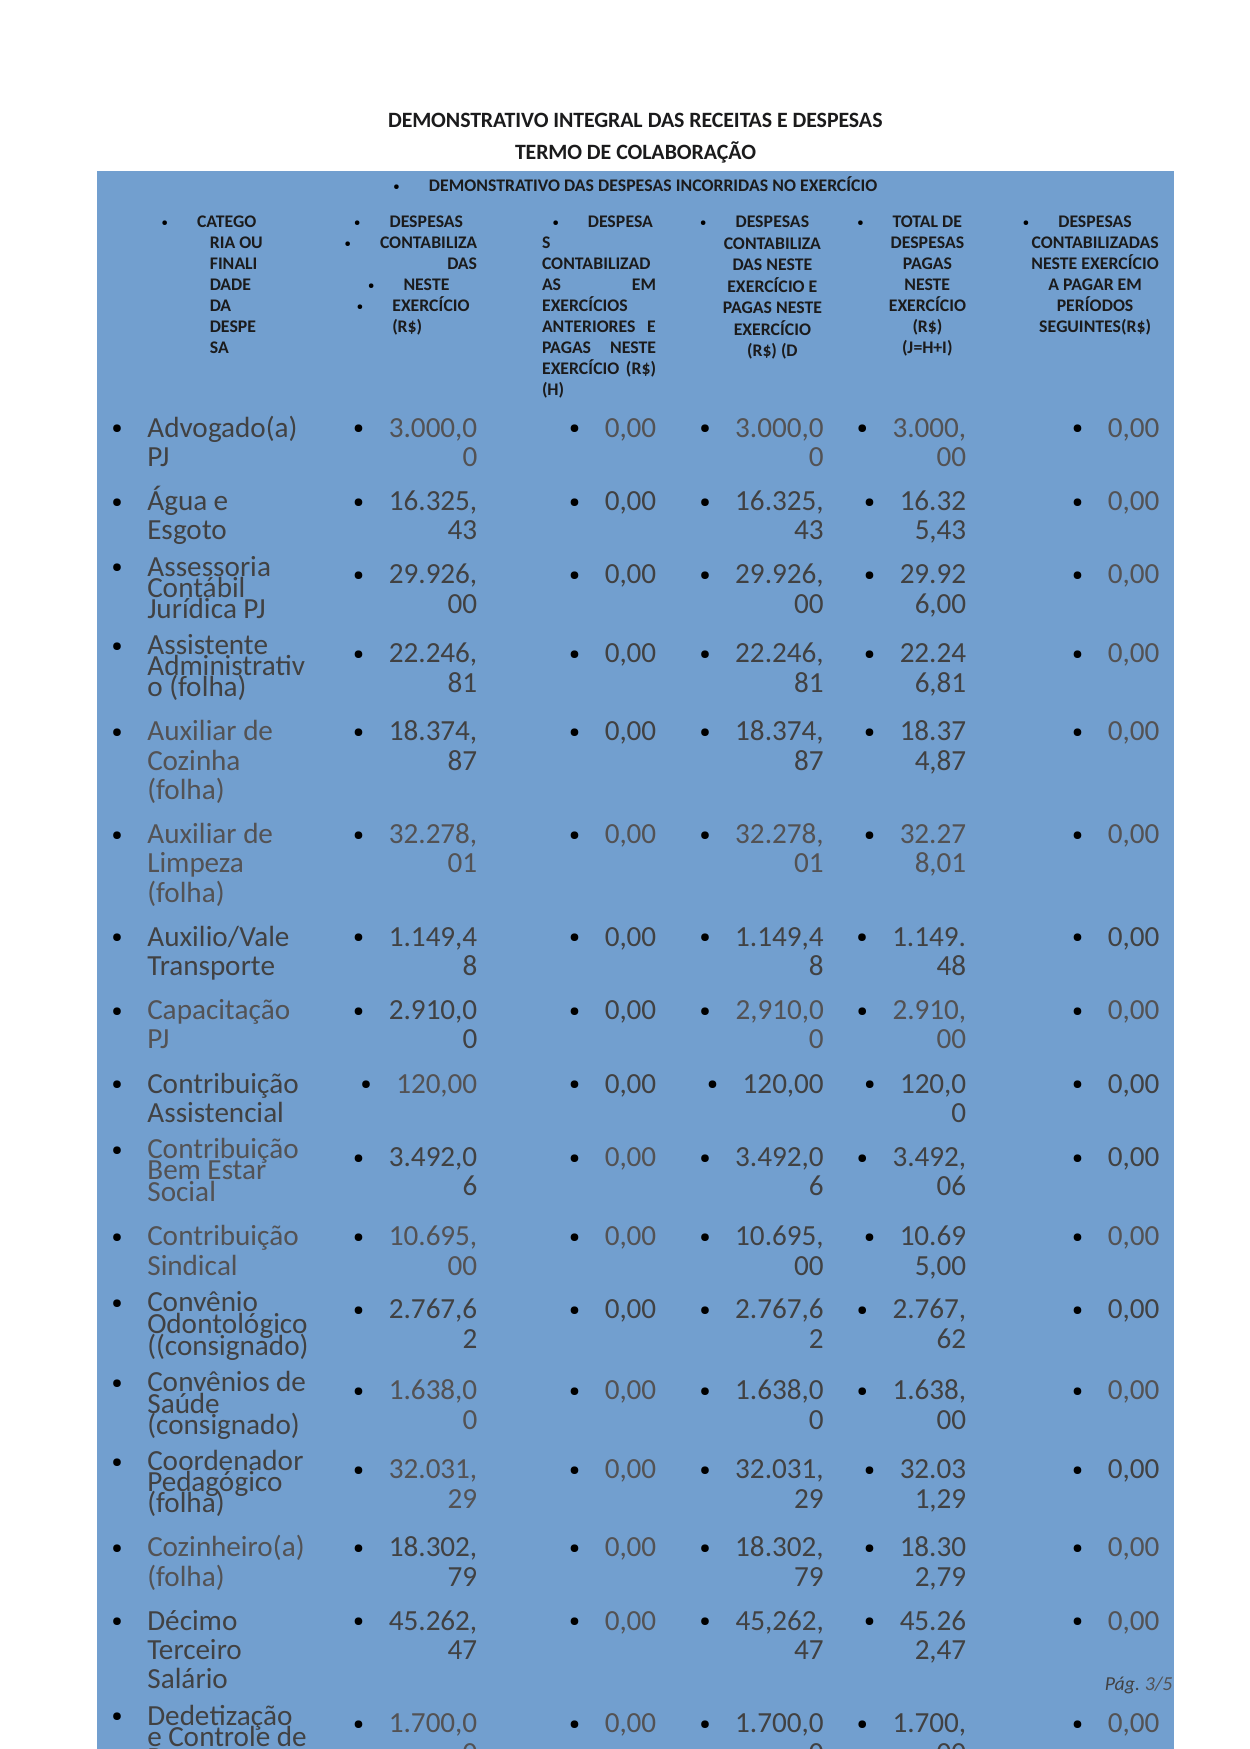

DEMONSTRATIVO INTEGRAL DAS RECEITAS E DESPESAS TERMO DE COLABORAÇÃO
| DEMONSTRATIVO DAS DESPESAS INCORRIDAS NO EXERCÍCIO | | | | | |
| --- | --- | --- | --- | --- | --- |
| CATEGORIA OU FINALIDADE DA DESPESA | DESPESAS CONTABILIZADAS NESTE EXERCÍCIO (R$) | DESPESAS CONTABILIZADAS EM EXERCÍCIOS ANTERIORES E PAGAS NESTE EXERCÍCIO (R$) (H) | DESPESAS CONTABILIZADAS NESTE EXERCÍCIO E PAGAS NESTE EXERCÍCIO (R$) (D | TOTAL DE DESPESAS PAGAS NESTE EXERCÍCIO (R$) (J=H+I) | DESPESAS CONTABILIZADAS NESTE EXERCÍCIO A PAGAR EM PERÍODOS SEGUINTES(R$) |
| Advogado(a) PJ | 3.000,00 | 0,00 | 3.000,00 | 3.000,00 | 0,00 |
| Água e Esgoto | 16.325,43 | 0,00 | 16.325,43 | 16.325,43 | 0,00 |
| Assessoria Contábil Jurídica PJ | 29.926,00 | 0,00 | 29.926,00 | 29.926,00 | 0,00 |
| Assistente Administrativo (folha) | 22.246,81 | 0,00 | 22.246,81 | 22.246,81 | 0,00 |
| Auxiliar de Cozinha (folha) | 18.374,87 | 0,00 | 18.374,87 | 18.374,87 | 0,00 |
| Auxiliar de Limpeza (folha) | 32.278,01 | 0,00 | 32.278,01 | 32.278,01 | 0,00 |
| Auxilio/Vale Transporte | 1.149,48 | 0,00 | 1.149,48 | 1.149.48 | 0,00 |
| Capacitação PJ | 2.910,00 | 0,00 | 2,910,00 | 2.910,00 | 0,00 |
| Contribuição Assistencial | 120,00 | 0,00 | 120,00 | 120,00 | 0,00 |
| Contribuição Bem Estar Social | 3.492,06 | 0,00 | 3.492,06 | 3.492,06 | 0,00 |
| Contribuição Sindical | 10.695,00 | 0,00 | 10.695,00 | 10.695,00 | 0,00 |
| Convênio Odontológico ((consignado) | 2.767,62 | 0,00 | 2.767,62 | 2.767,62 | 0,00 |
| Convênios de Saúde (consignado) | 1.638,00 | 0,00 | 1.638,00 | 1.638,00 | 0,00 |
| Coordenador Pedagógico (folha) | 32.031,29 | 0,00 | 32.031,29 | 32.031,29 | 0,00 |
| Cozinheiro(a) (folha) | 18.302,79 | 0,00 | 18.302,79 | 18.302,79 | 0,00 |
| Décimo Terceiro Salário | 45.262,47 | 0,00 | 45,262,47 | 45.262,47 | 0,00 |
| Dedetização e Controle de Pragas | 1.700,00 | 0,00 | 1.700,00 | 1.700,00 | 0,00 |
| Diretor (folha) | 64.371,61 | 0,00 | 64.371,61 | 64.371,61 | 0,00 |
| Eletrônicos | 15.278,61 | 0,00 | 15.278,61 | 15.278,61 | 0,00 |
| Energia Elétrica | 7.726,89 | 0,00 | 7,726,89 | 7.726,89 | 0,00 |
| Engenheiro de Segurança no Trabalho PJ | 5.435,00 | 0,00 | 5.435,00 | 5.435,00 | 0,00 |
| Férias Pecúnia e 1/3 Férias (folha) | 33.927,18 | 0,00 | 33.927,18 | 33.927,18 | 0,00 |
| FGTS - Fundo de Garantia | 56.273,20 | 0,00 | 56.273,20 | 56.273,20 | 0,00 |
| Financeira | 3.258,47 | 0,00 | 3.258,47 | 3.258,47 | 0,00 |
| Gás (GLP) | 6.694,10 | 0,00 | 6.694,10 | 6.694,10 | 0,00 |
| GRRF/FGTS Rescisão | 26.963,50 | 0,00 | 26.963,50 | 26.963,50 | 0,00 |
| Higiene e Limpeza | 78.864,78 | 0,00 | 78.864,78 | 78.864,78 | 0,00 |
| Imposto Predial e Territorial Urbano | 8.966,43 | 0,00 | 8.966,43 | 8.966,43 | 0,00 |
| INSS Patronal e Empregados | 215.512,58 | 0,00 | 215.512,58 | 215.512,58 | 0,00 |
| INSS s /13® Salário | 13.801,54 | 0,00 | 13.801,54 | 13.801,54 | 0,00 |
| IRRF s/Aluguel PJ | 5.153,09 | 0,00 | 5.153,09 | 5.153,09 | 0,00 |
| IRRF s/ Proventos | 22.241,36 | 0,00 | 22.241,36 | 22.241,36 | 0,00 |
| ISS s/Serviços PJ | 192,04 | 0,00 | 192,04 | 192,04 | 0,00 |
Pág. 3/5